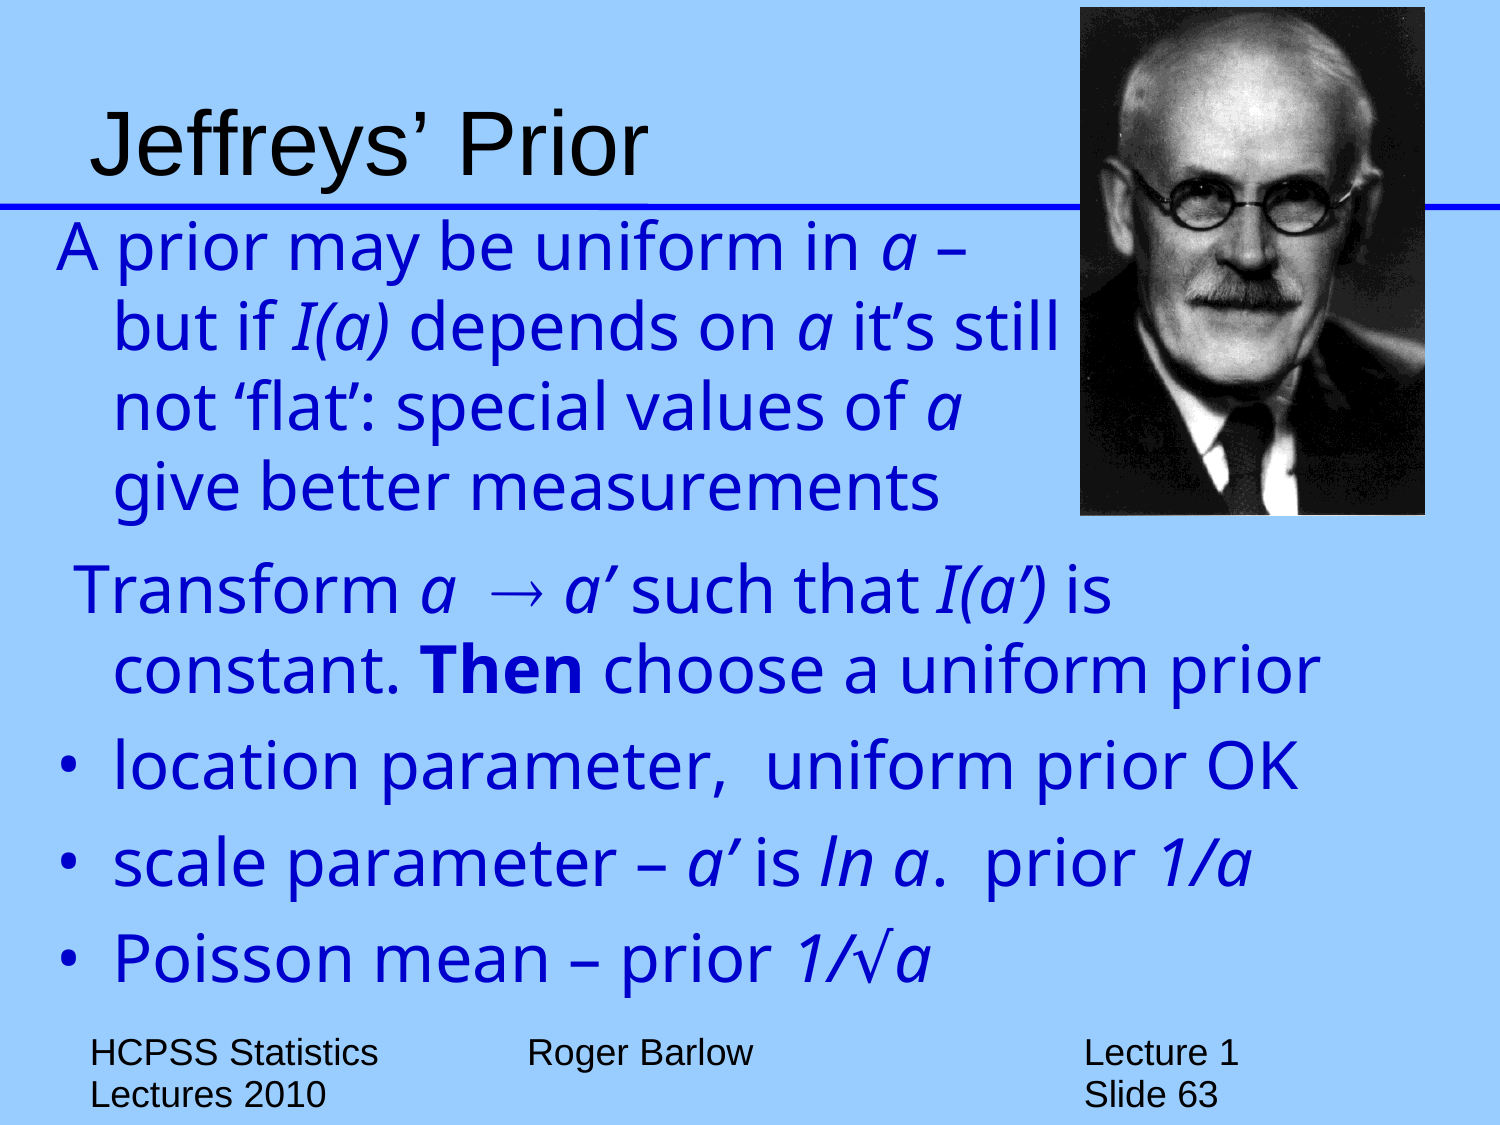

# Jeffreys’ Prior
A prior may be uniform in a – but if I(a) depends on a it’s still not ‘flat’: special values of a give better measurements
 Transform a  a’ such that I(a’) is constant. Then choose a uniform prior
location parameter, uniform prior OK
scale parameter – a’ is ln a. prior 1/a
Poisson mean – prior 1/√a
63